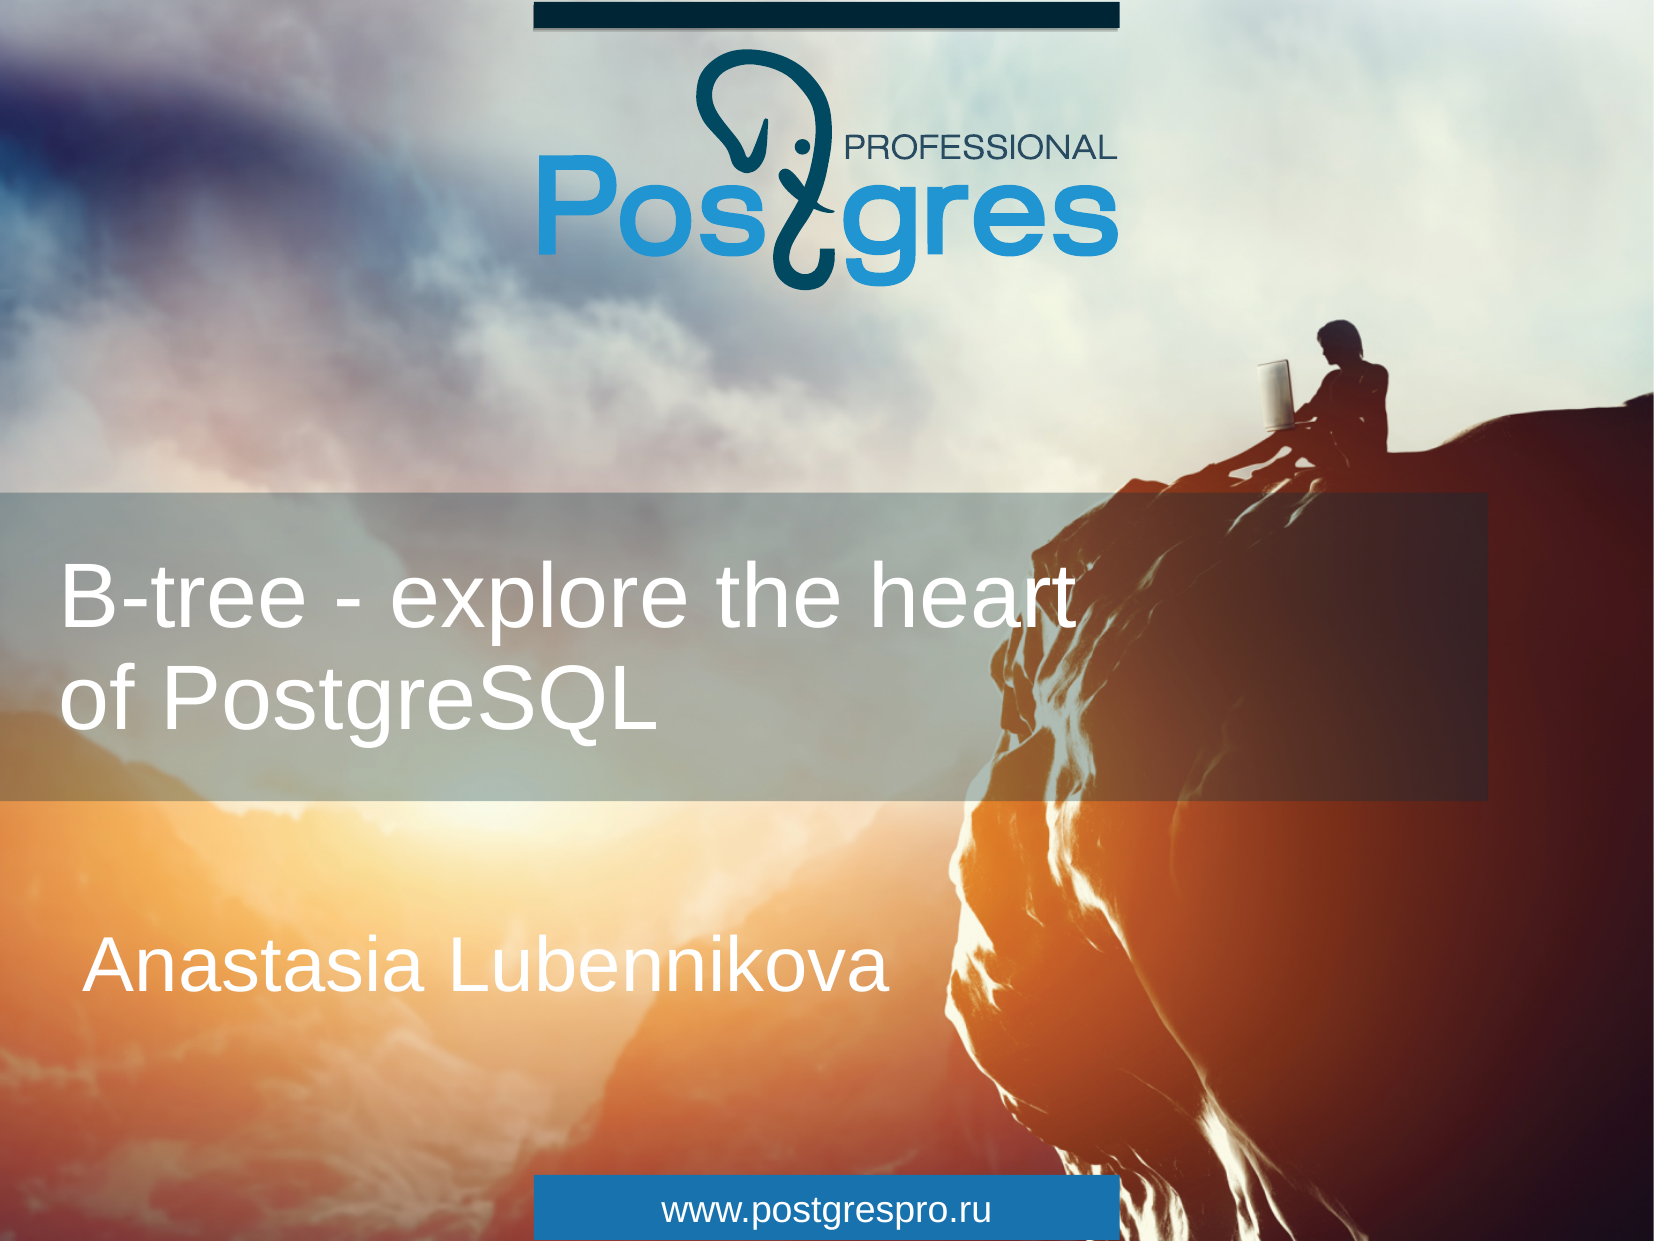

# B-tree - explore the heart of PostgreSQL
Anastasia Lubennikova